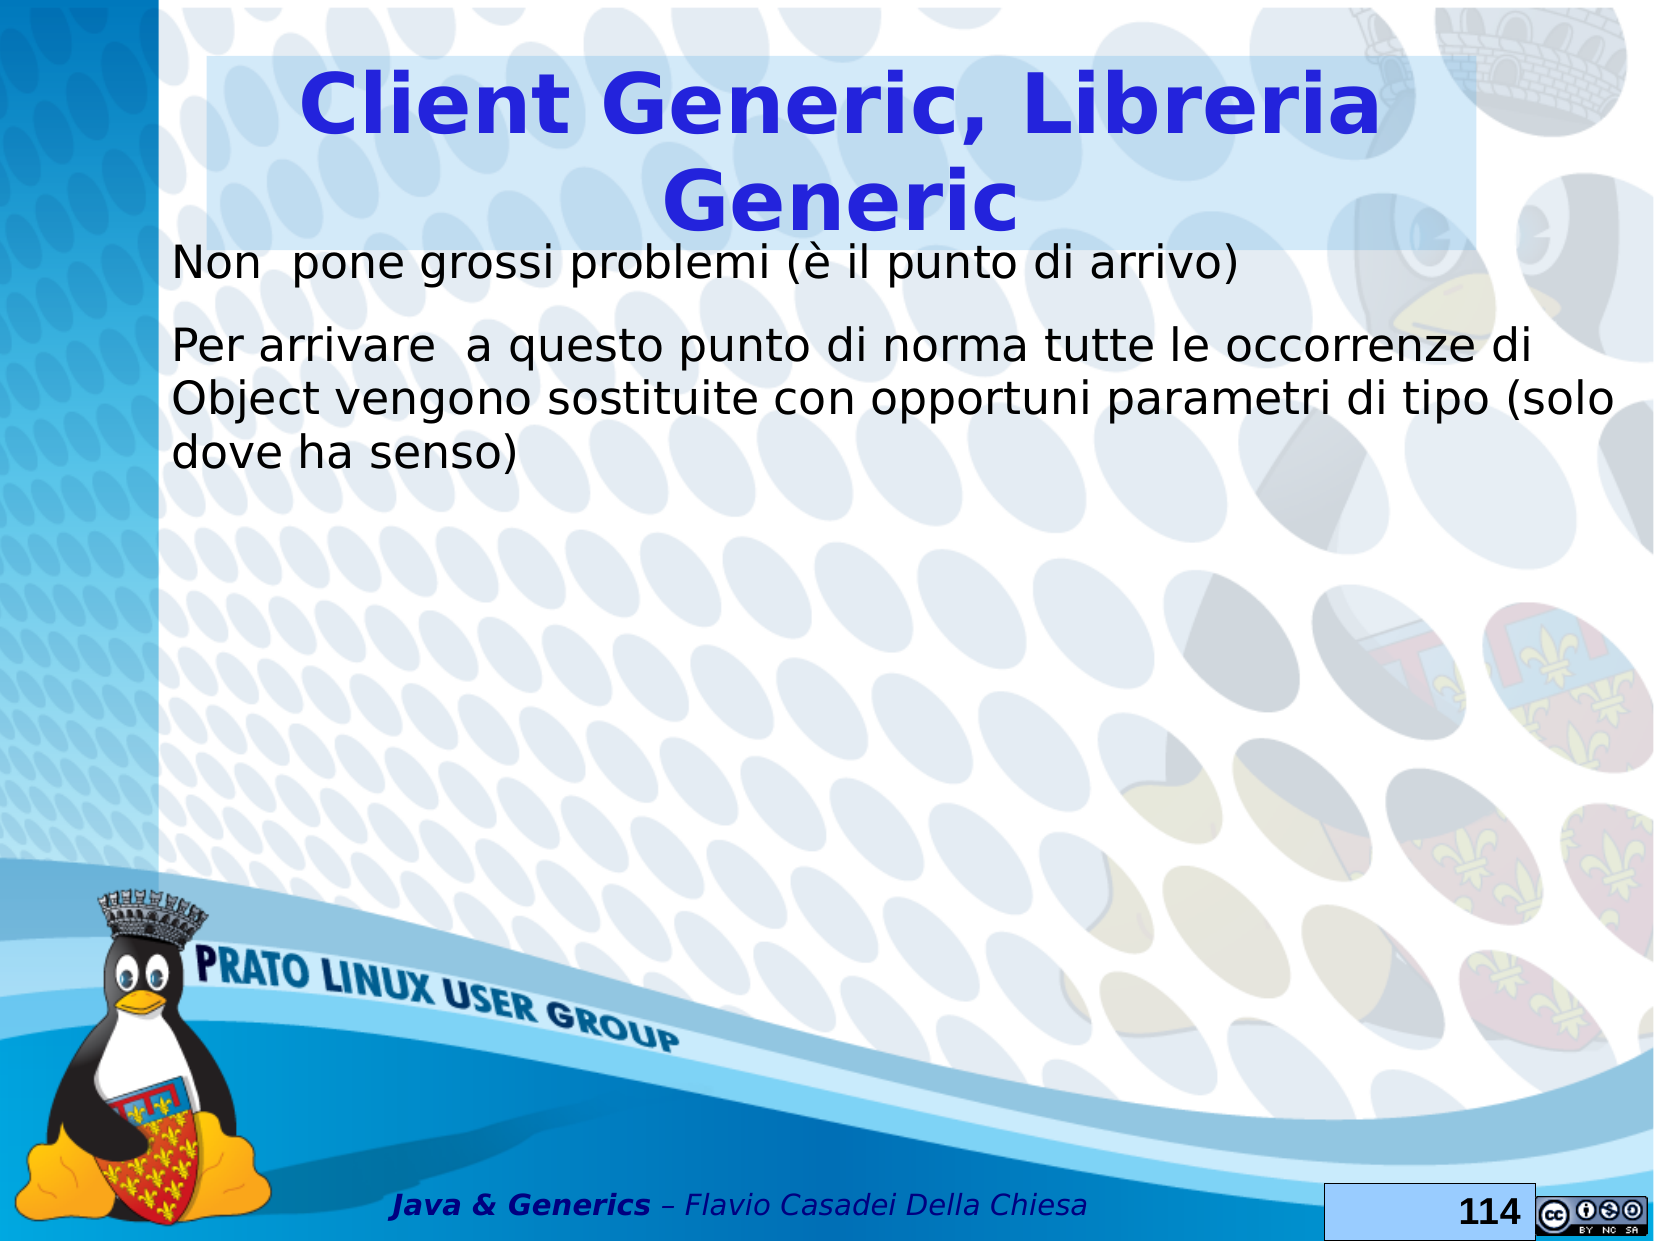

# Client Generic, Libreria Generic
Non pone grossi problemi (è il punto di arrivo)
Per arrivare a questo punto di norma tutte le occorrenze di Object vengono sostituite con opportuni parametri di tipo (solo dove ha senso)